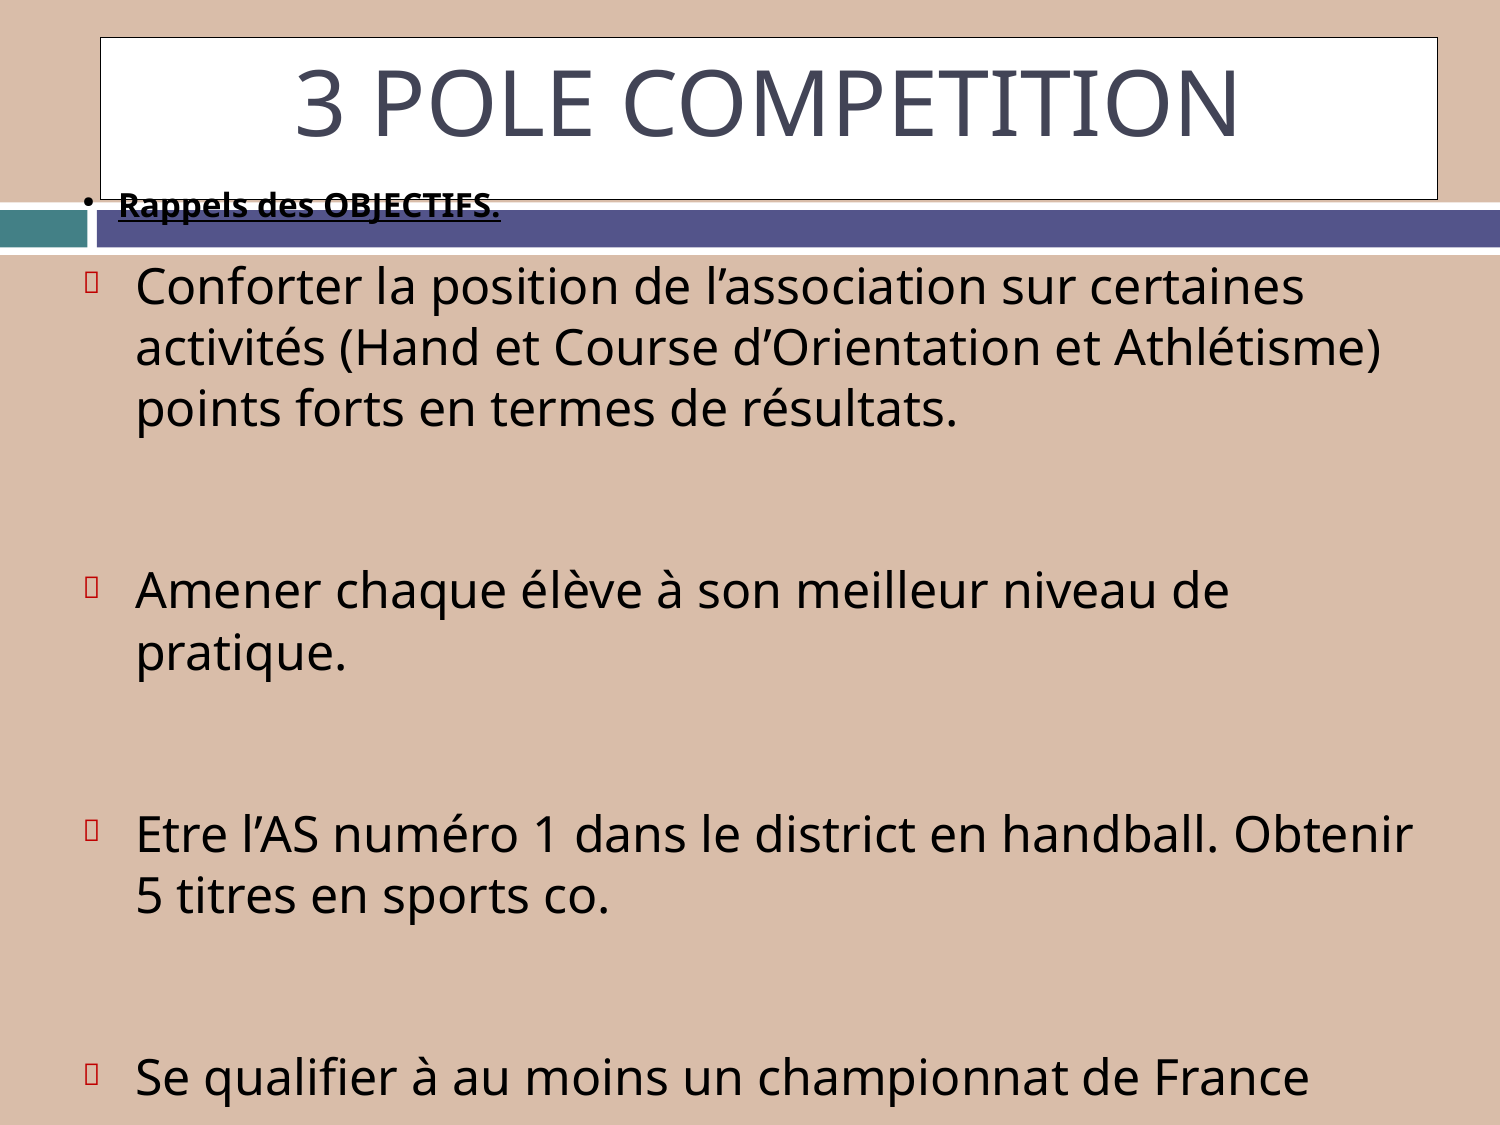

# 3 POLE COMPETITION
Rappels des OBJECTIFS.
Conforter la position de l’association sur certaines activités (Hand et Course d’Orientation et Athlétisme)  points forts en termes de résultats.
Amener chaque élève à son meilleur niveau de pratique.
Etre l’AS numéro 1 dans le district en handball. Obtenir 5 titres en sports co.
Se qualifier à au moins un championnat de France